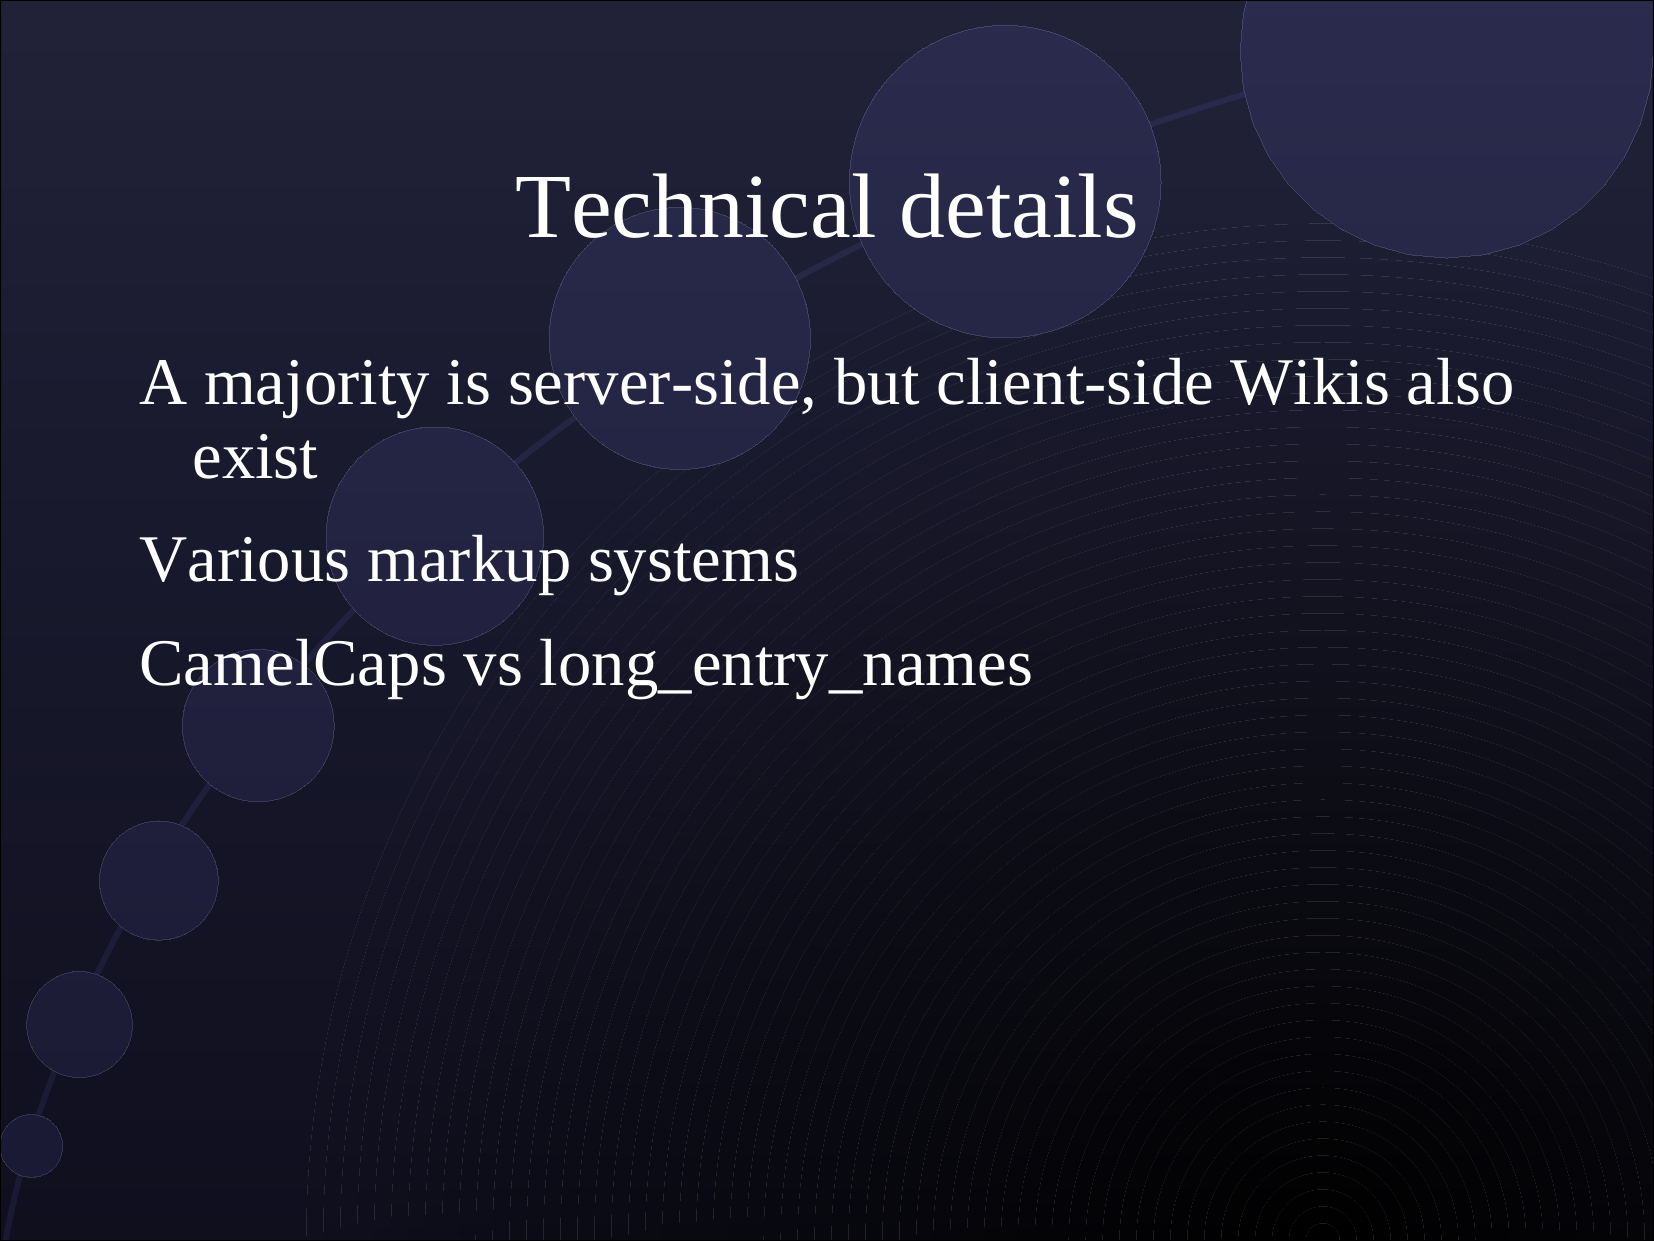

# Technical details
A majority is server-side, but client-side Wikis also exist
Various markup systems
CamelCaps vs long_entry_names